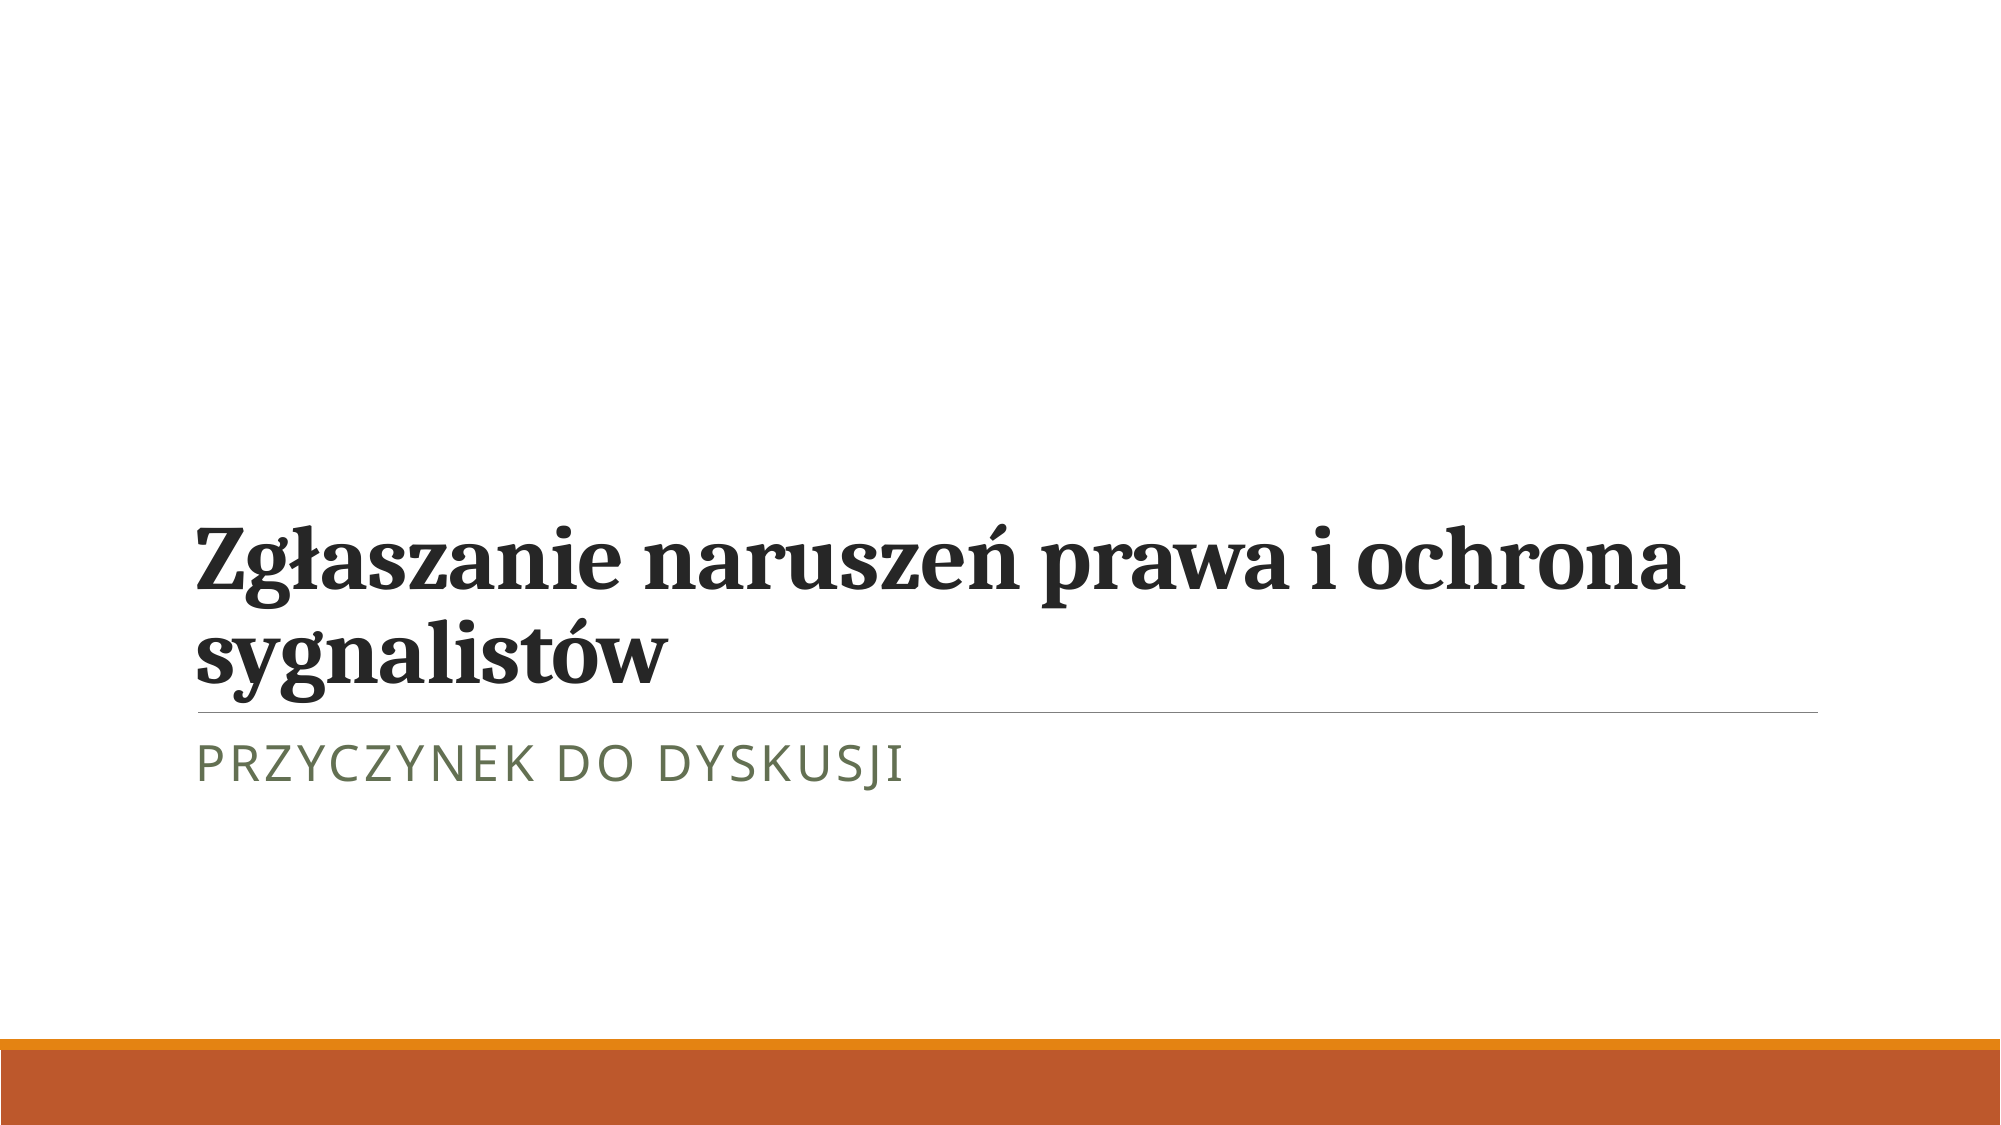

# Zgłaszanie naruszeń prawa i ochrona sygnalistów
Przyczynek do dyskusji